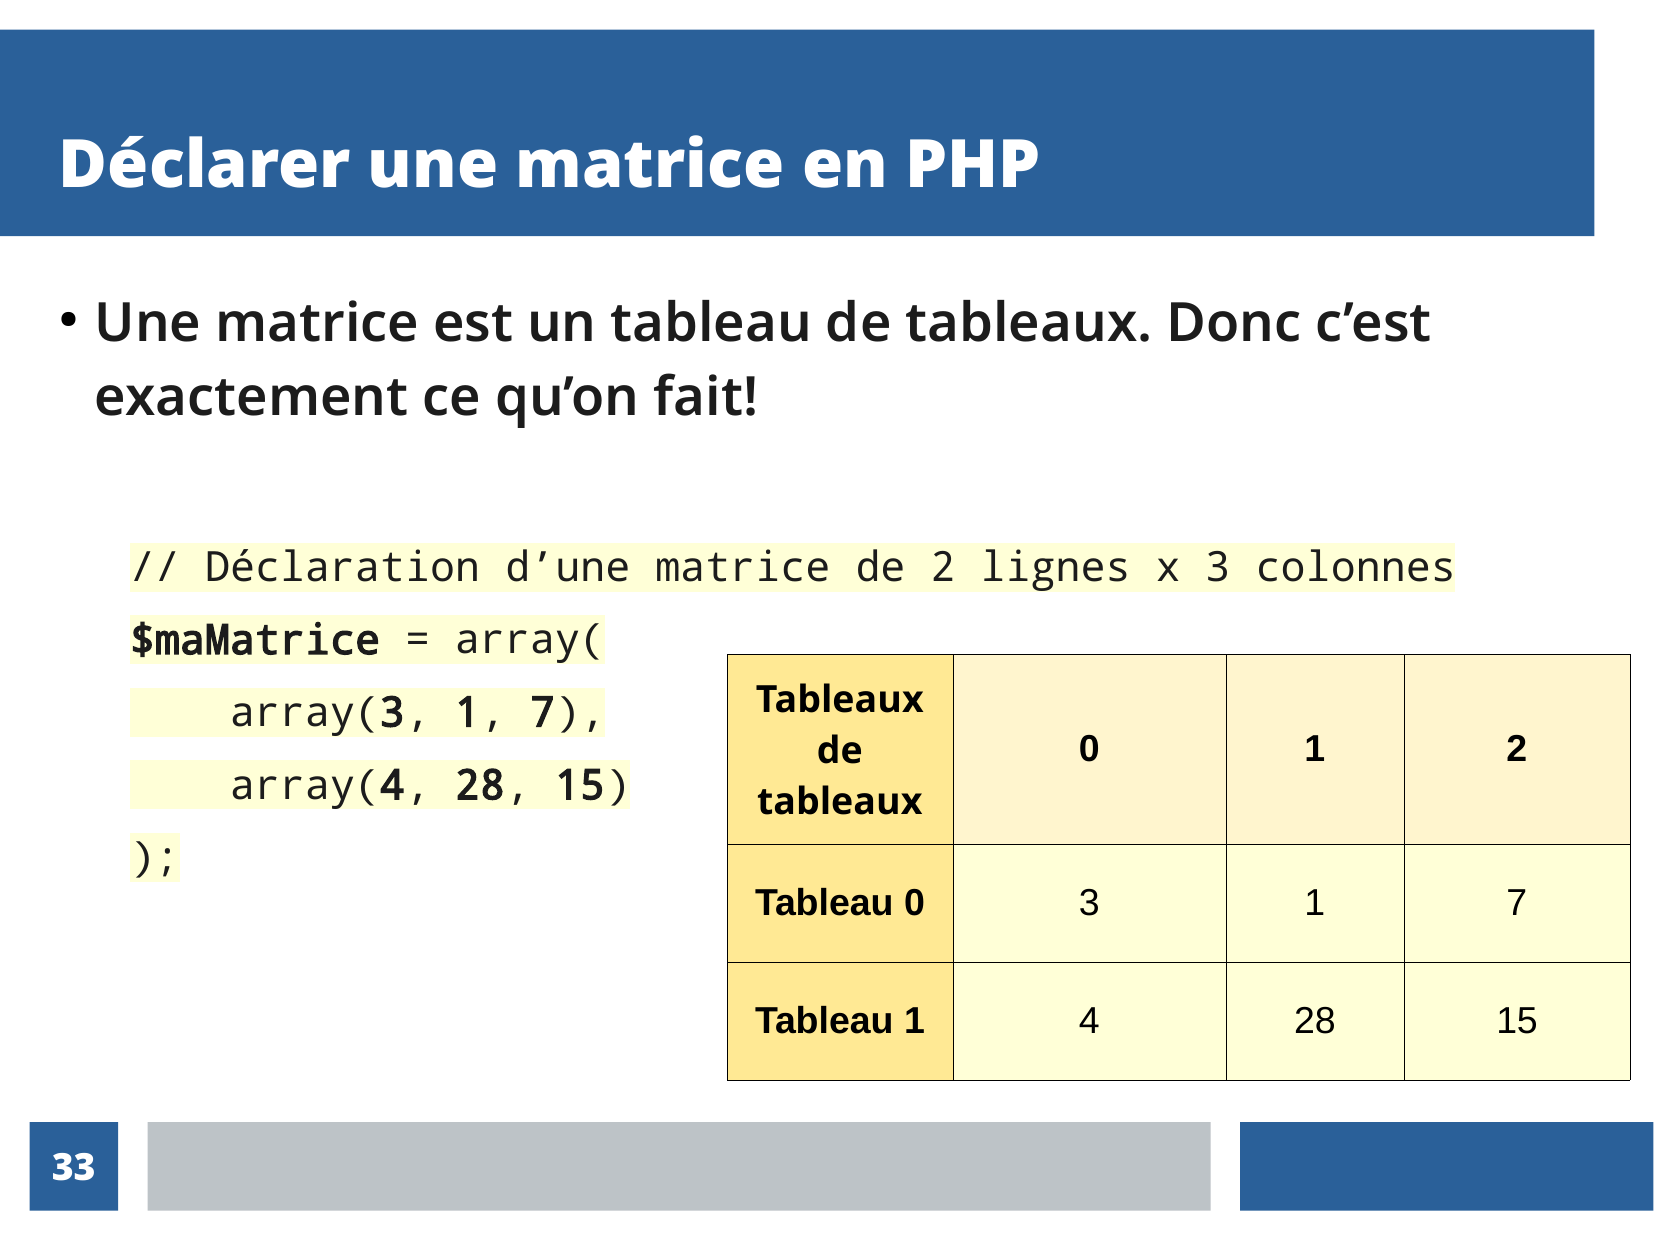

# Déclarer une matrice en PHP
Une matrice est un tableau de tableaux. Donc c’est exactement ce qu’on fait!
// Déclaration d’une matrice de 2 lignes x 3 colonnes
$maMatrice = array(
 array(3, 1, 7),
 array(4, 28, 15)
);
| Tableaux de tableaux | 0 | 1 | 2 |
| --- | --- | --- | --- |
| Tableau 0 | 3 | 1 | 7 |
| Tableau 1 | 4 | 28 | 15 |
33